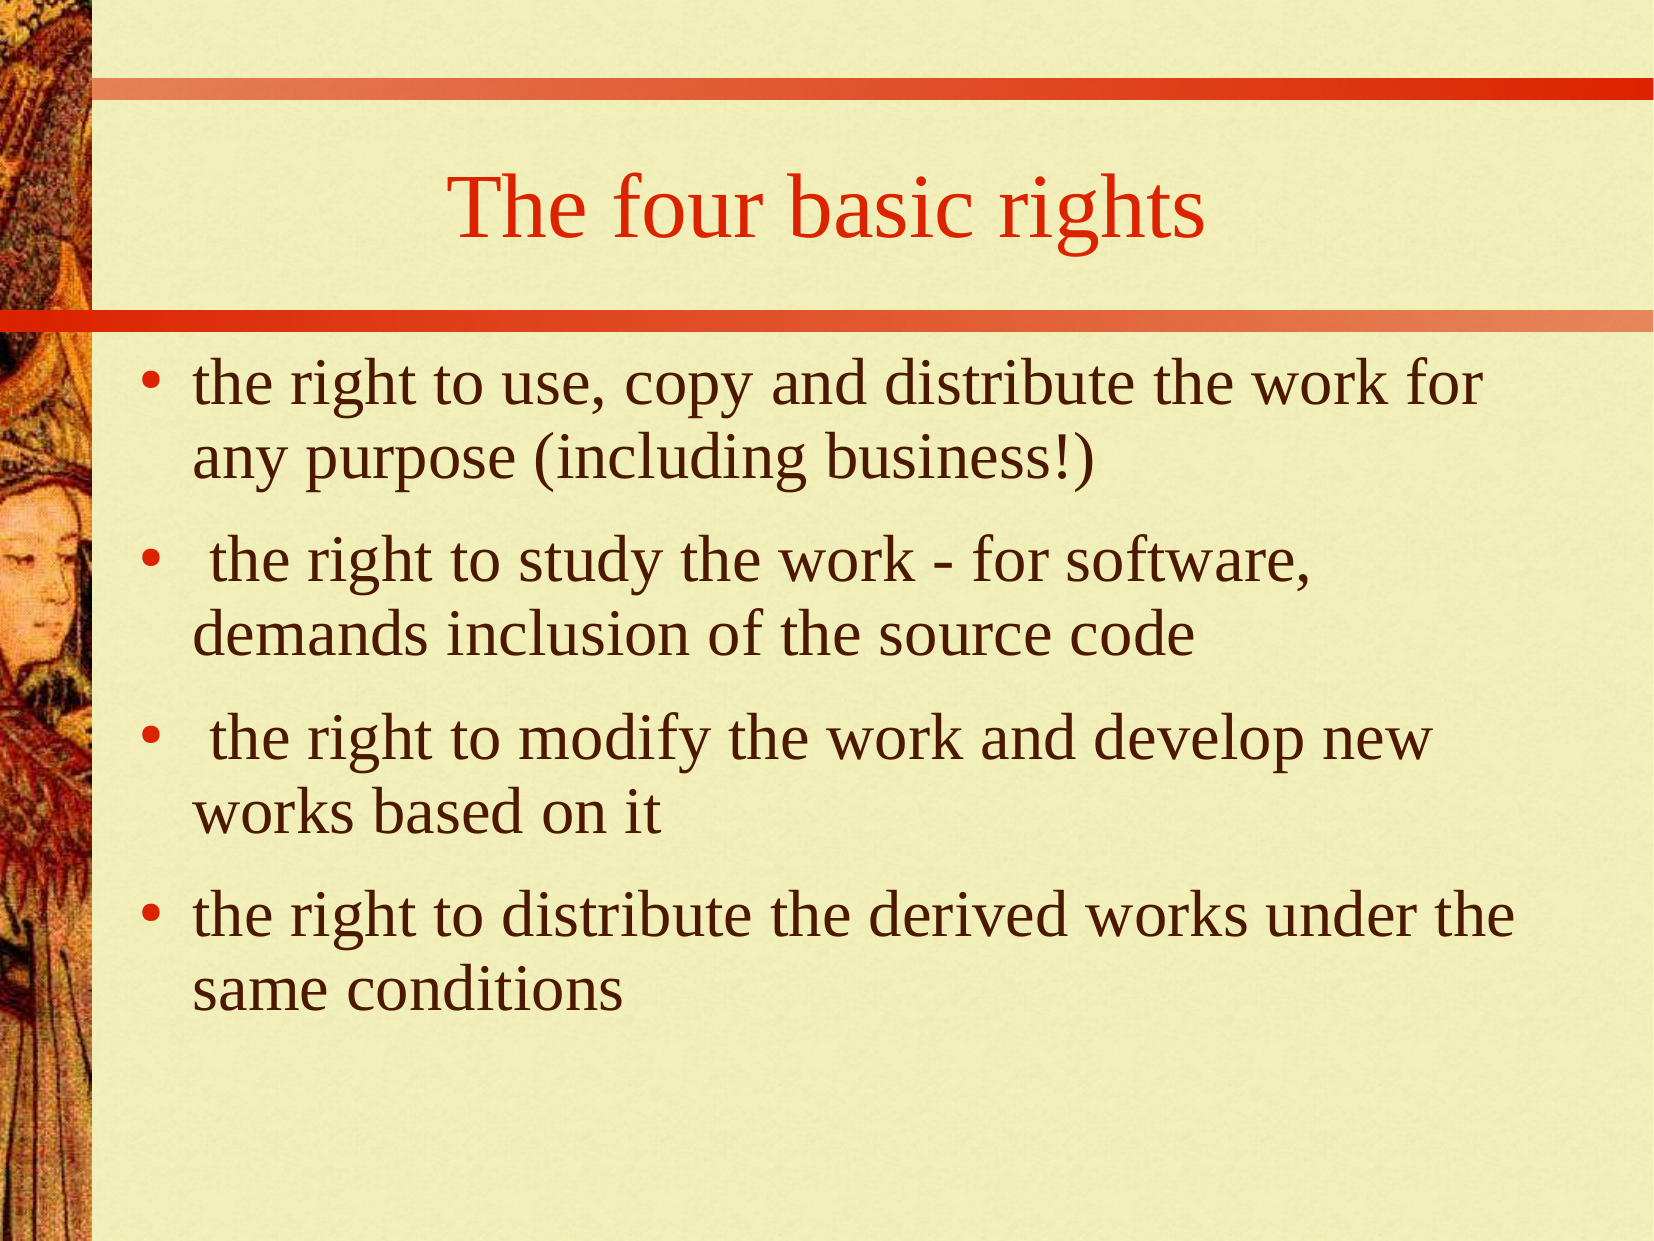

# The four basic rights
the right to use, copy and distribute the work for any purpose (including business!)
 the right to study the work - for software, demands inclusion of the source code
 the right to modify the work and develop new works based on it
the right to distribute the derived works under the same conditions